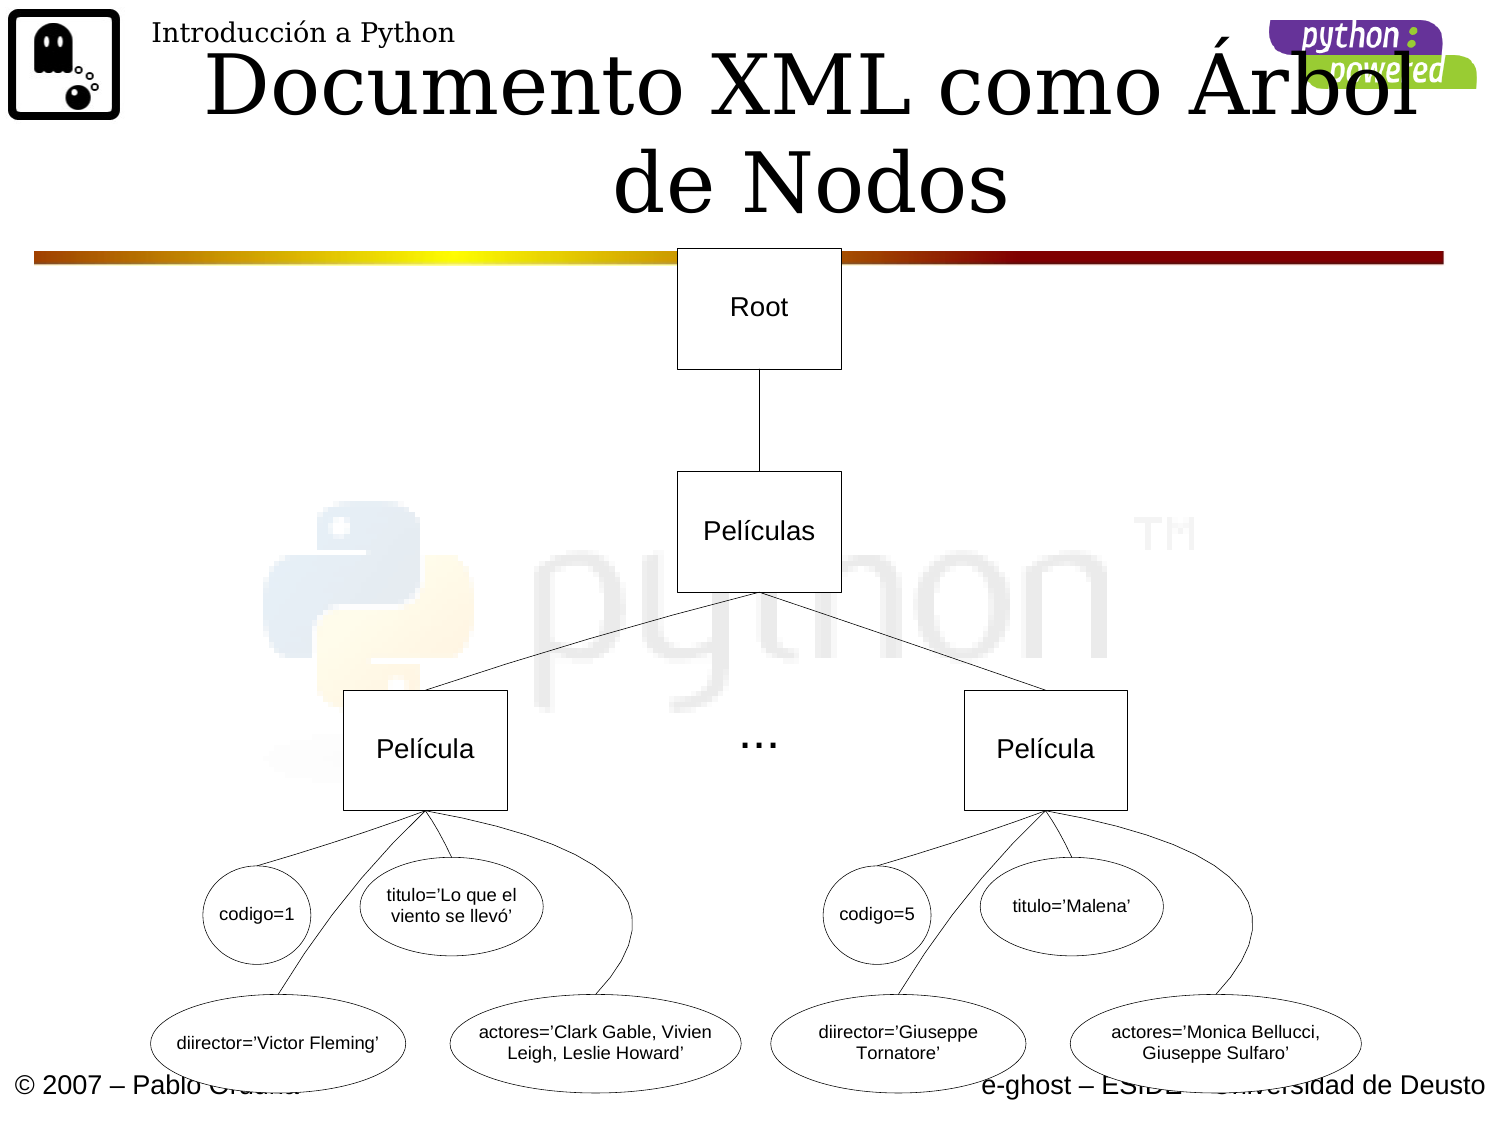

# Documento XML como Árbol de Nodos